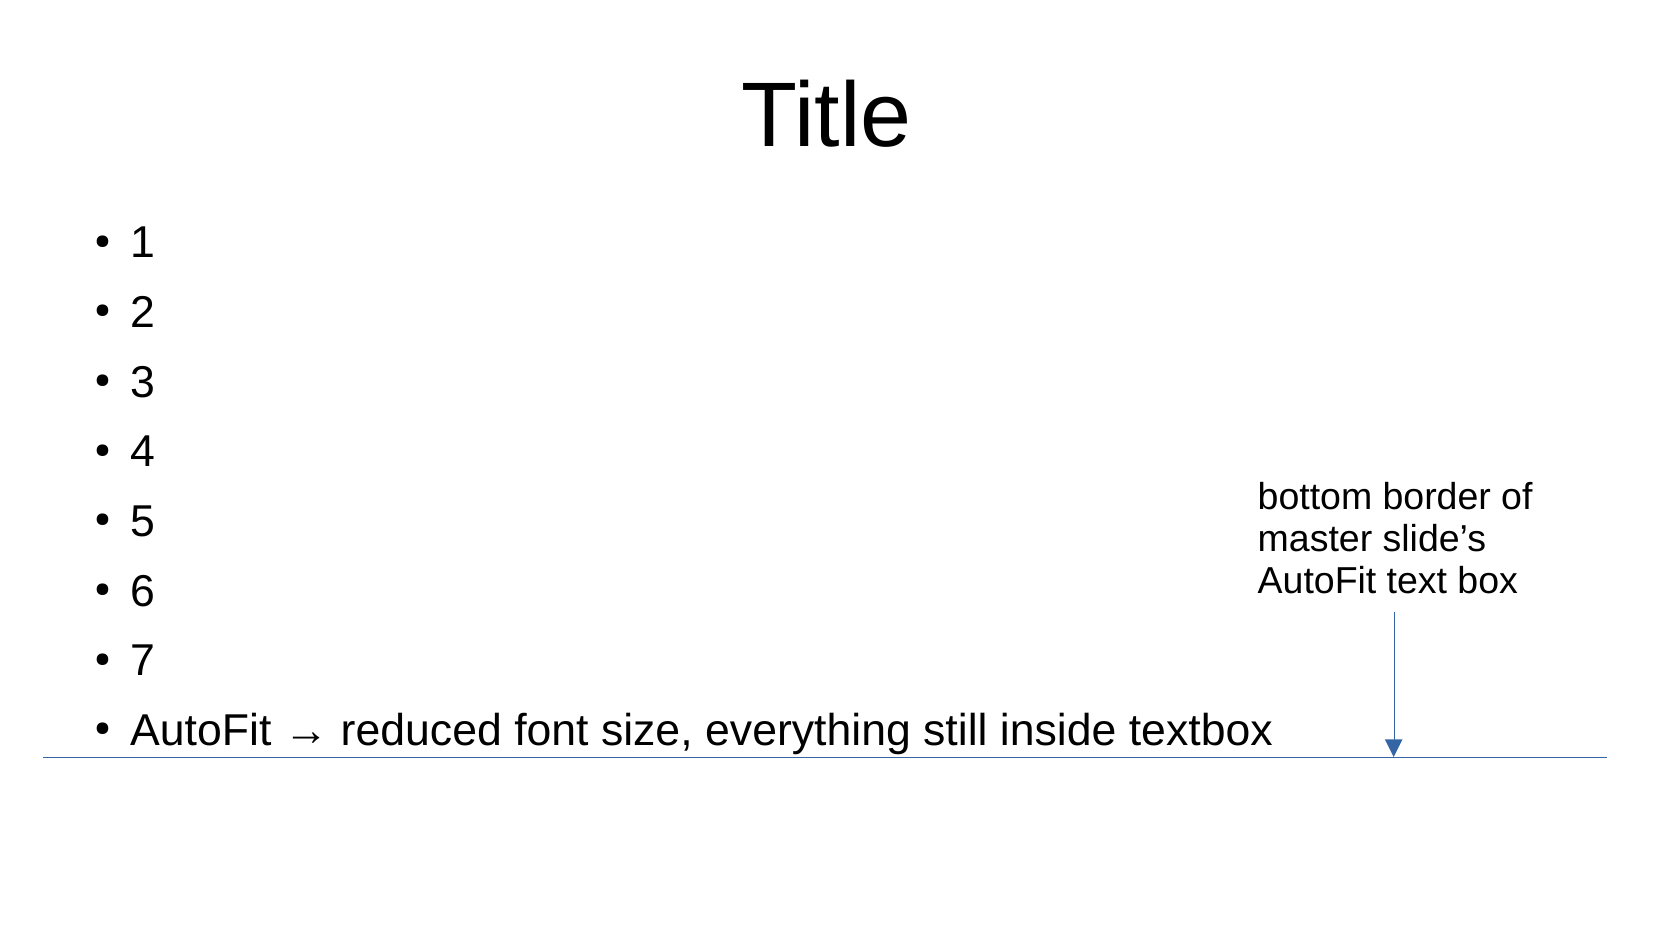

# Title
1
2
3
4
5
6
7
AutoFit → reduced font size, everything still inside textbox
bottom border of master slide’s AutoFit text box